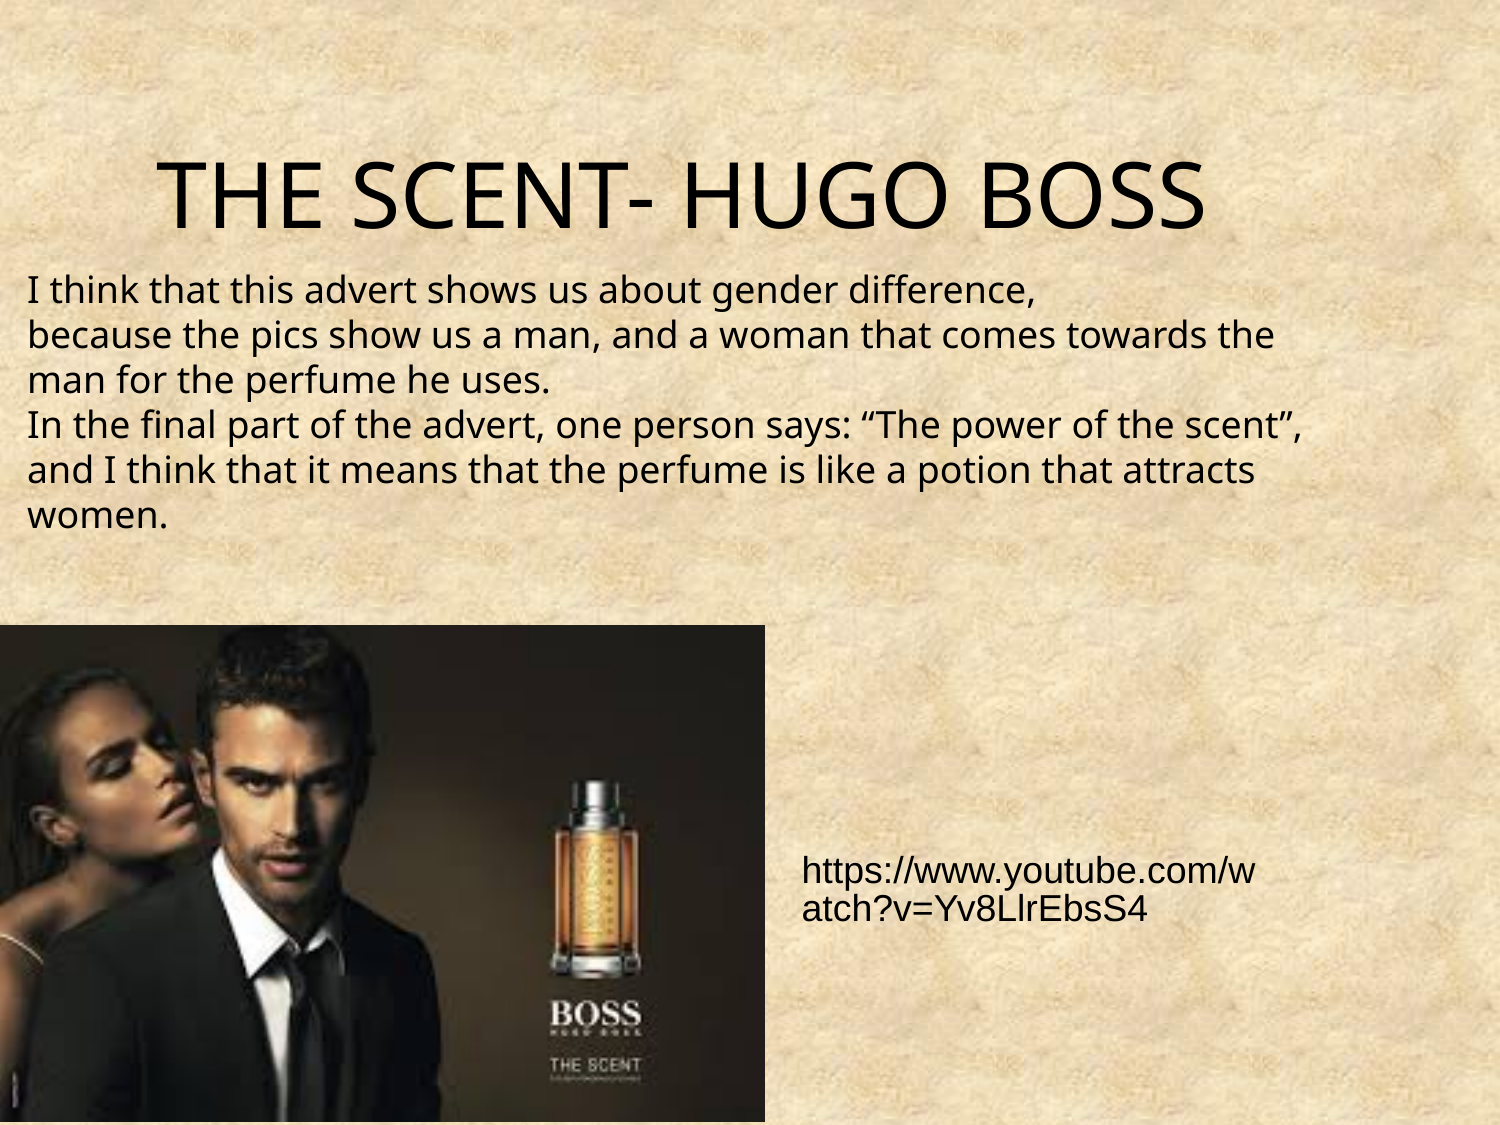

THE SCENT- HUGO BOSS
I think that this advert shows us about gender difference,
because the pics show us a man, and a woman that comes towards the man for the perfume he uses.
In the final part of the advert, one person says: “The power of the scent”, and I think that it means that the perfume is like a potion that attracts women.
https://www.youtube.com/watch?v=Yv8LlrEbsS4